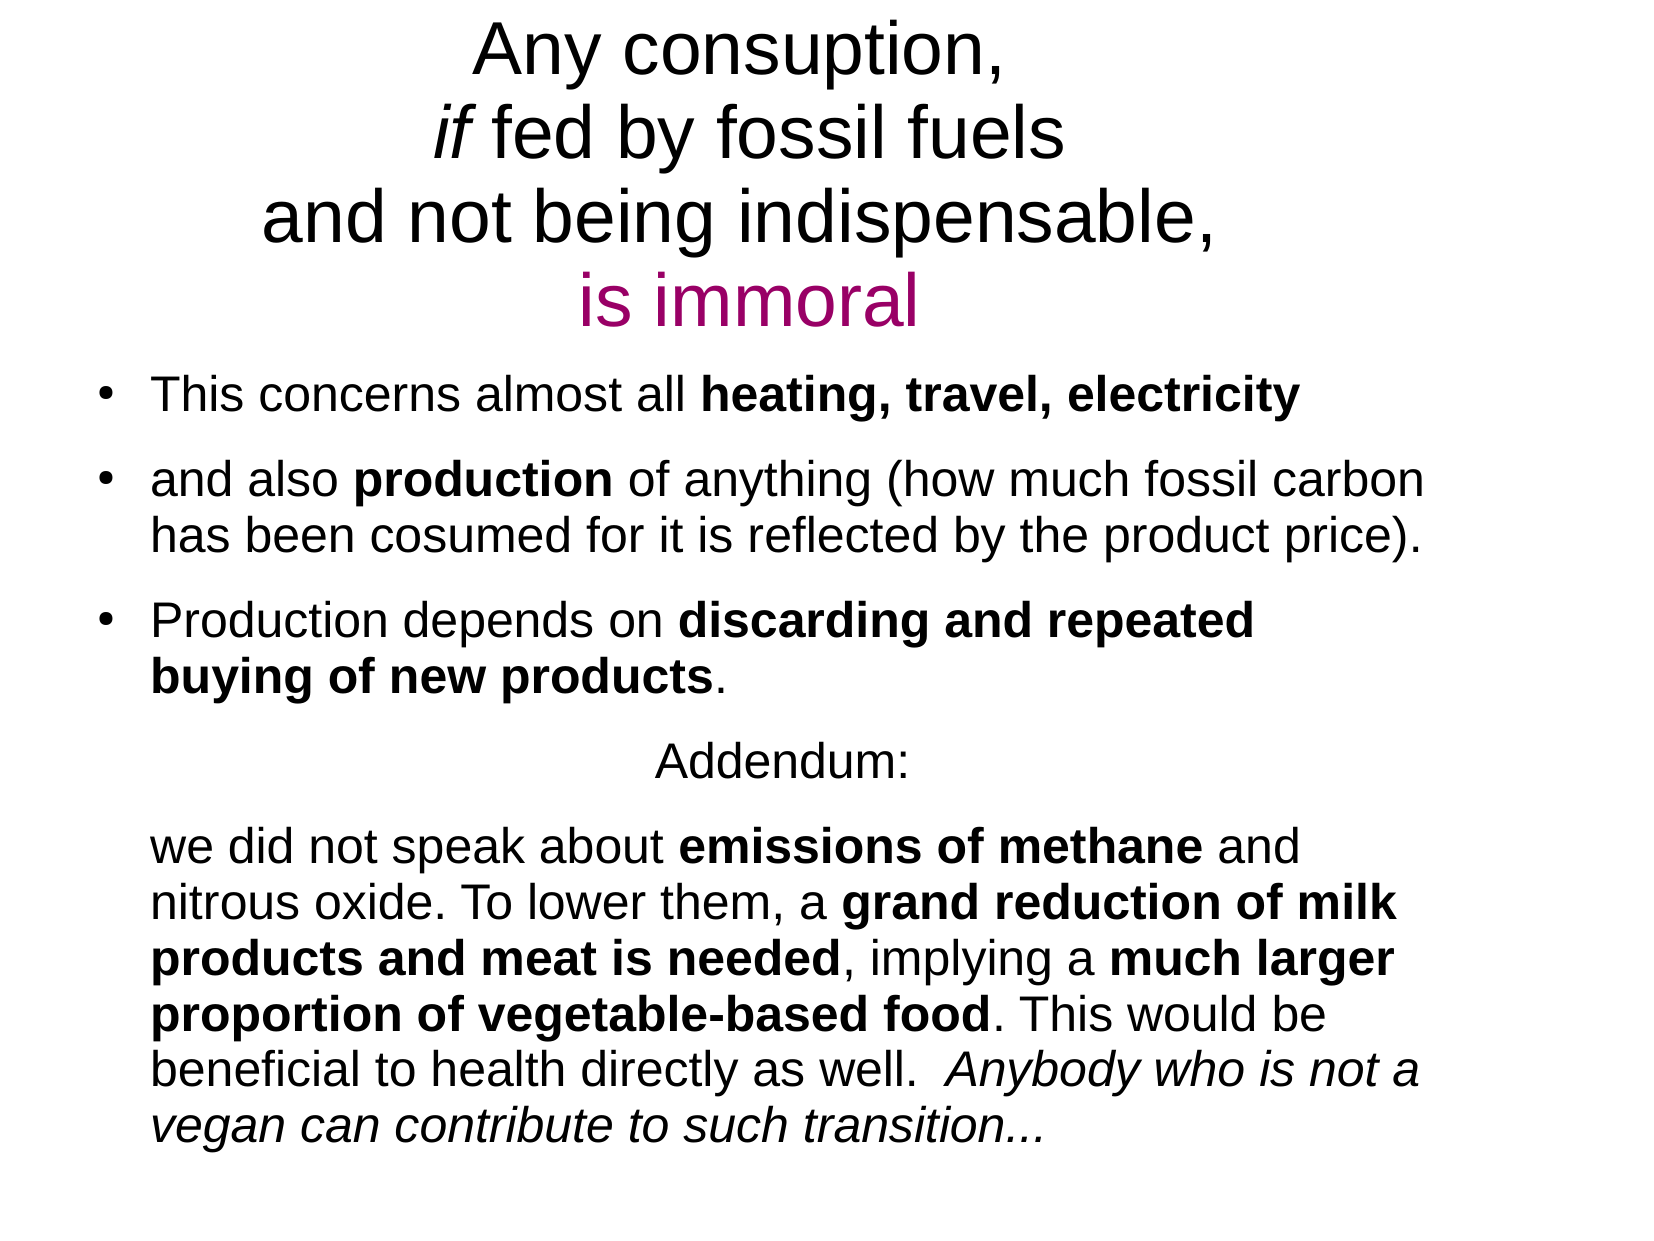

# Any consuption, if fed by fossil fuels and not being indispensable, is immoral
This concerns almost all heating, travel, electricity
and also production of anything (how much fossil carbon has been cosumed for it is reflected by the product price).
Production depends on discarding and repeated buying of new products.
Addendum:
we did not speak about emissions of methane and nitrous oxide. To lower them, a grand reduction of milk products and meat is needed, implying a much larger proportion of vegetable-based food. This would be beneficial to health directly as well. Anybody who is not a vegan can contribute to such transition...